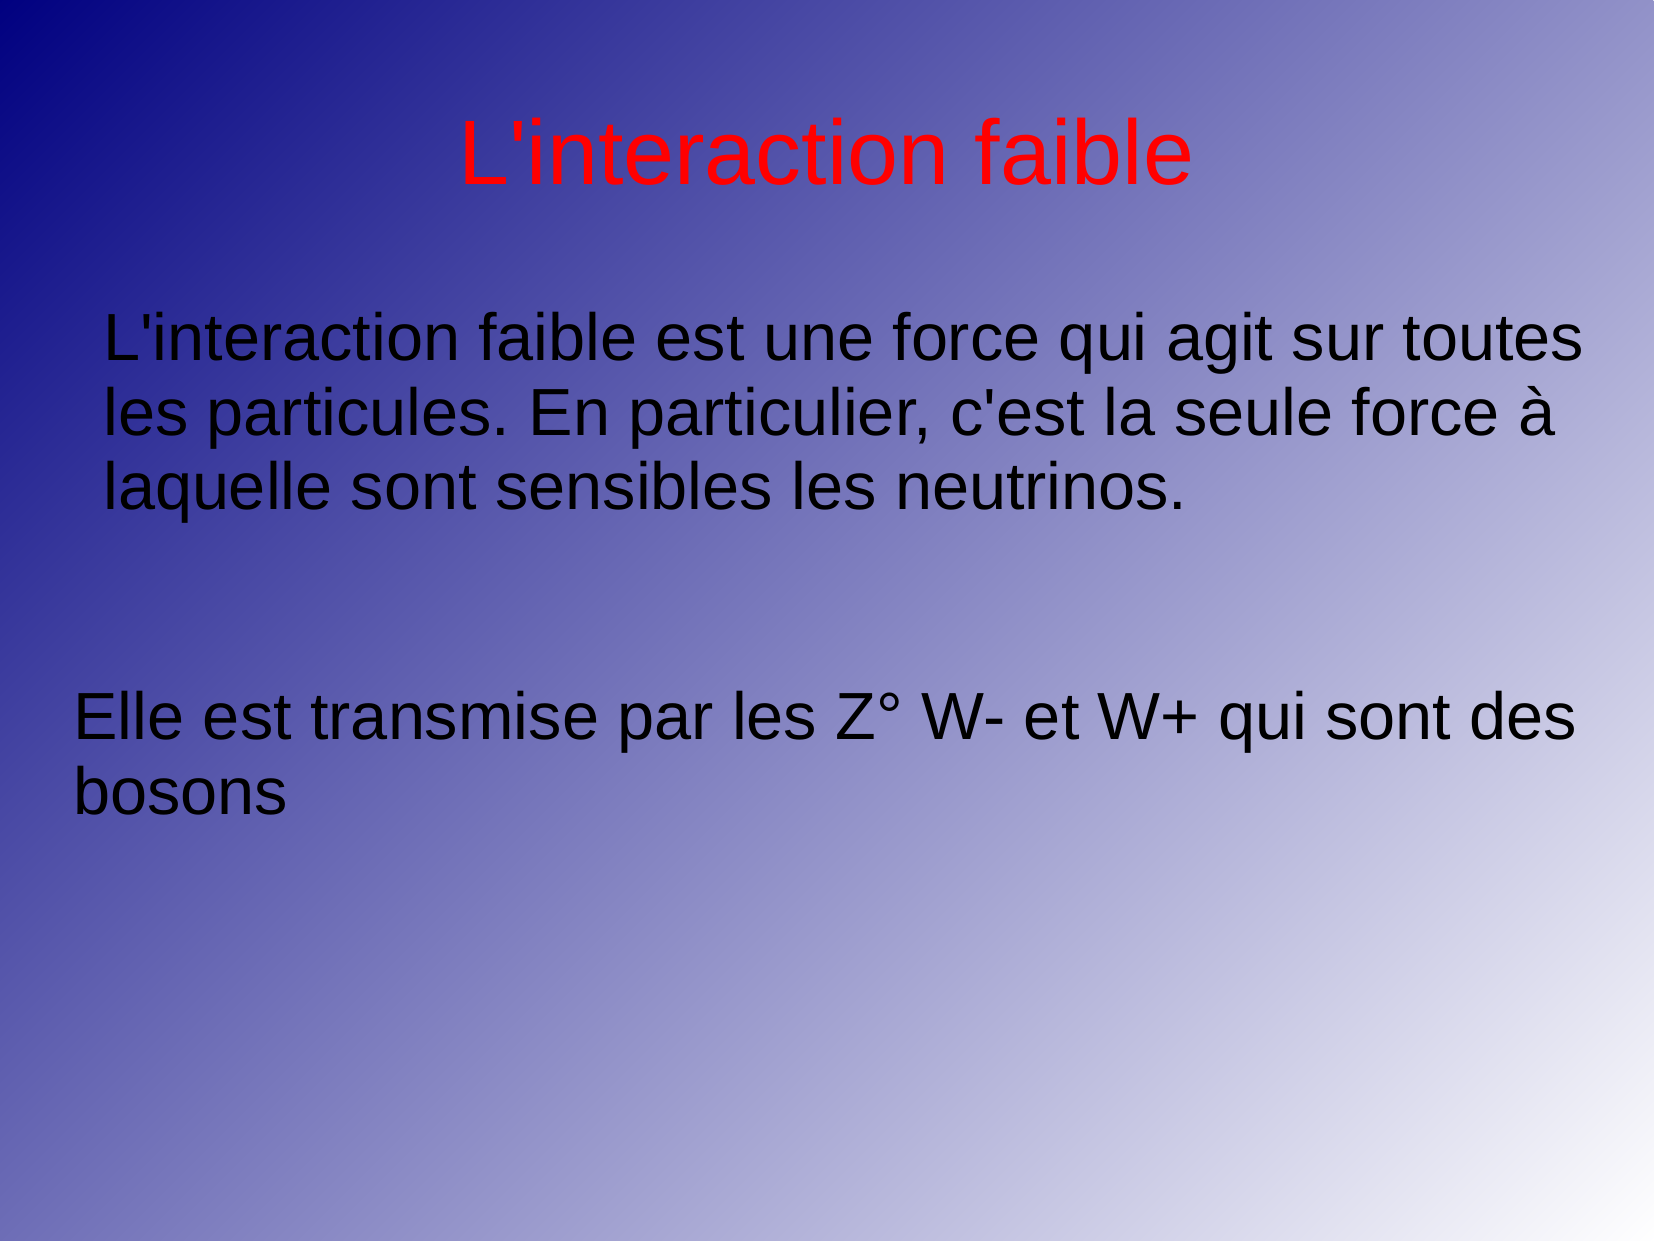

# L'interaction faible
L'interaction faible est une force qui agit sur toutes les particules. En particulier, c'est la seule force à laquelle sont sensibles les neutrinos.
Elle est transmise par les Z° W- et W+ qui sont des bosons